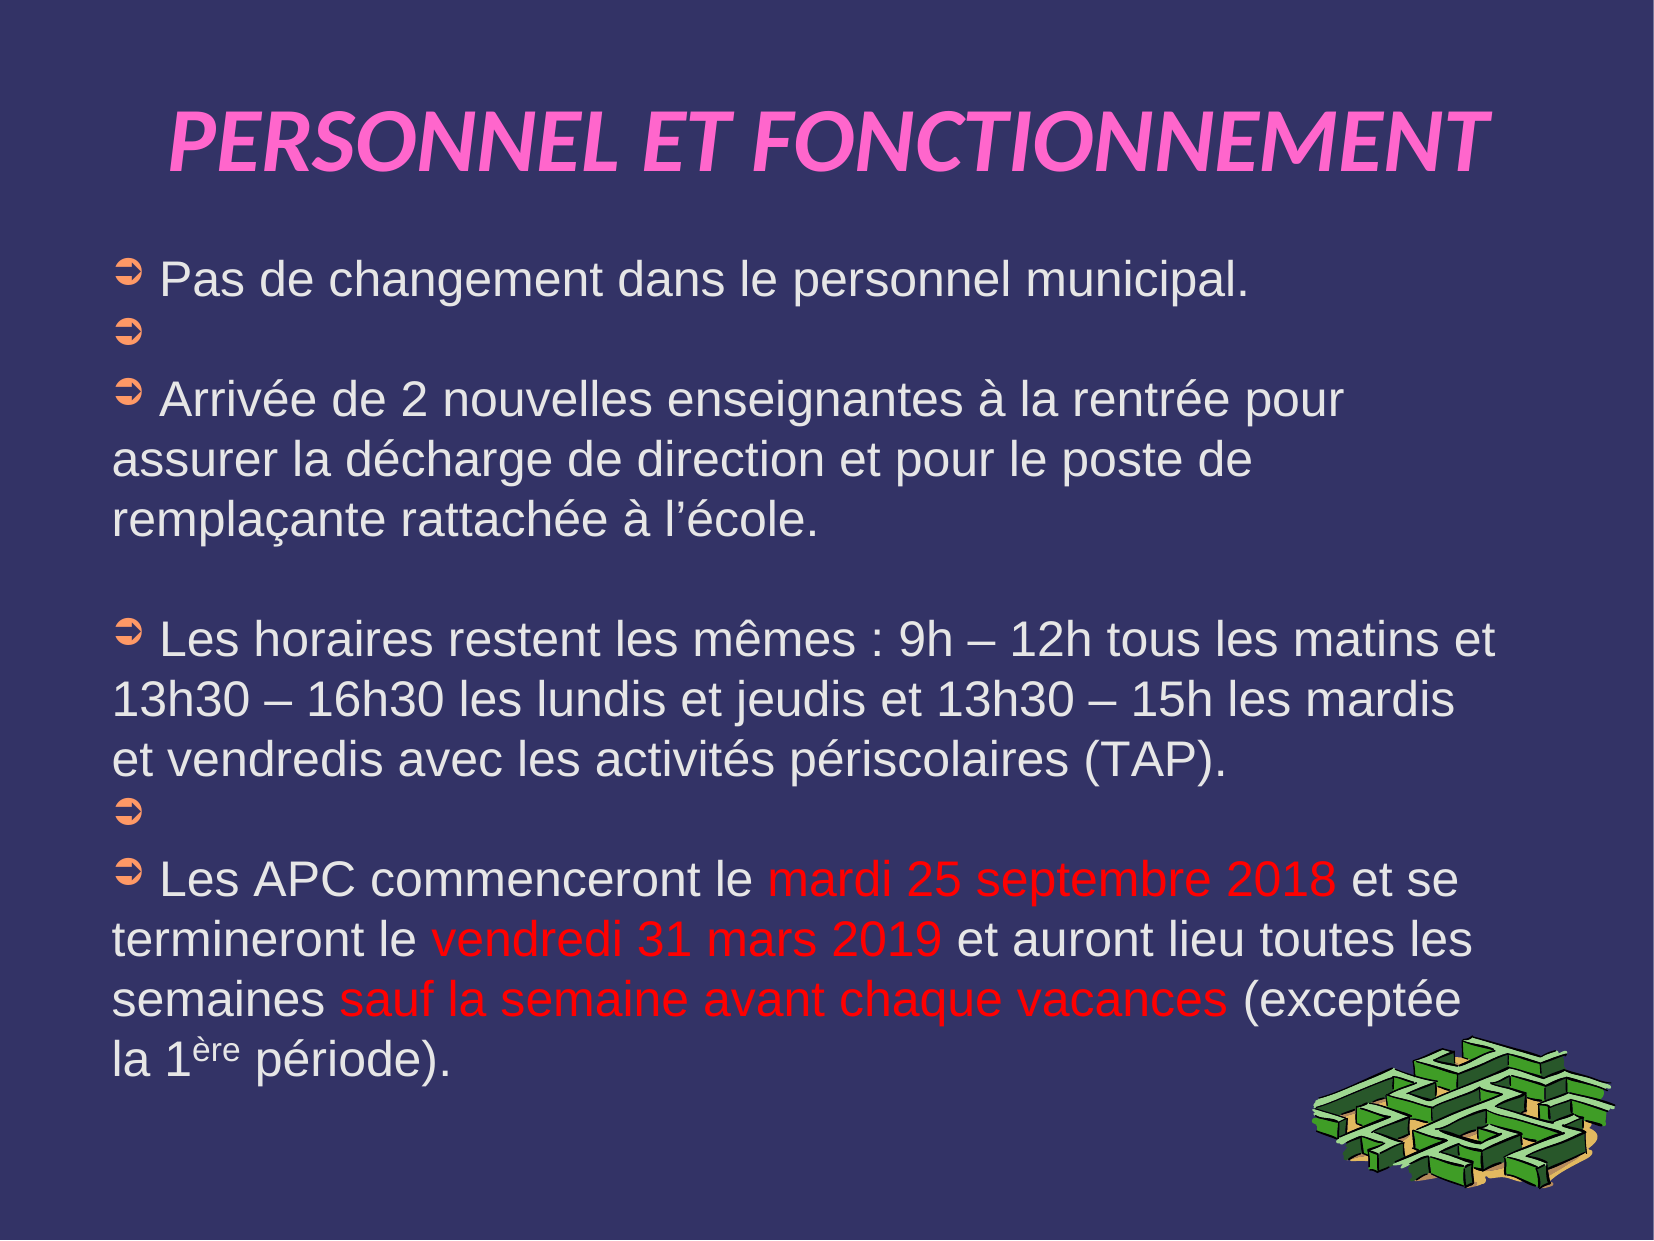

# PERSONNEL ET FONCTIONNEMENT
 Pas de changement dans le personnel municipal.
 Arrivée de 2 nouvelles enseignantes à la rentrée pour assurer la décharge de direction et pour le poste de remplaçante rattachée à l’école.
 Les horaires restent les mêmes : 9h – 12h tous les matins et 13h30 – 16h30 les lundis et jeudis et 13h30 – 15h les mardis et vendredis avec les activités périscolaires (TAP).
 Les APC commenceront le mardi 25 septembre 2018 et se termineront le vendredi 31 mars 2019 et auront lieu toutes les semaines sauf la semaine avant chaque vacances (exceptée la 1ère période).